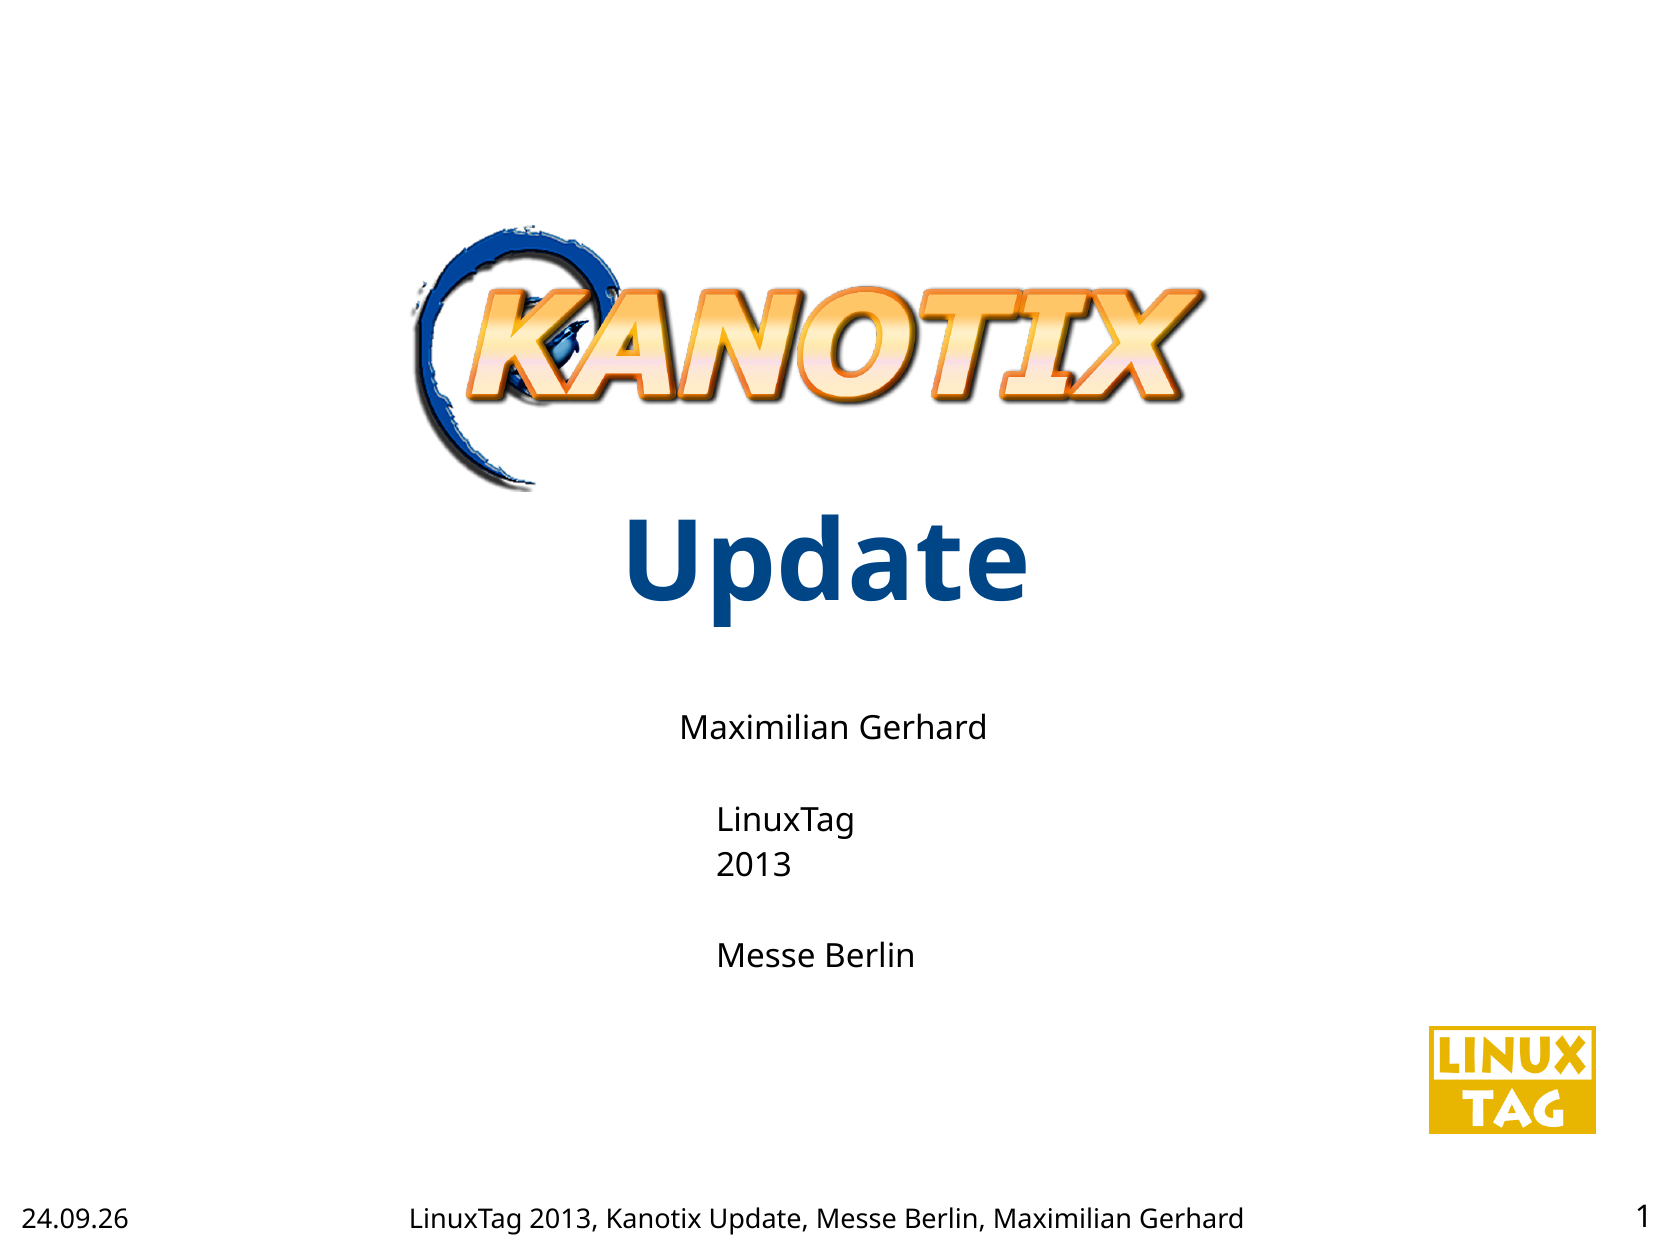

Update
Maximilian Gerhard
LinuxTag 2013
Messe Berlin
LinuxTag 2013, Kanotix Update, Messe Berlin, Maximilian Gerhard